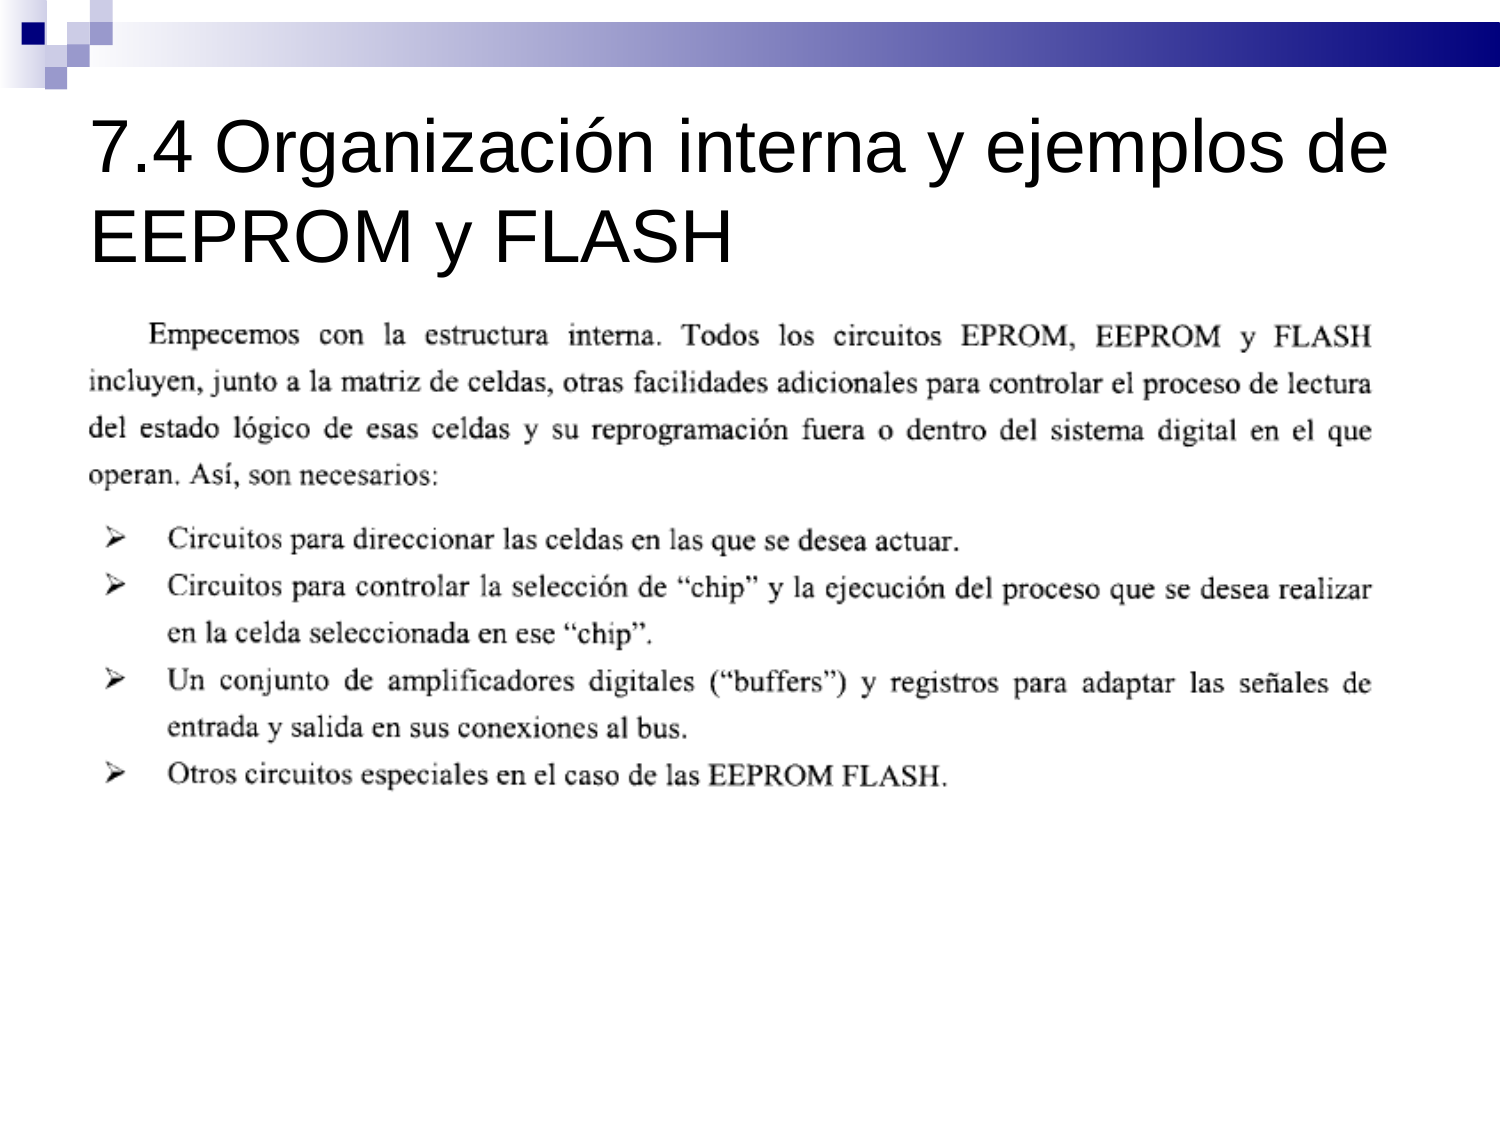

# 7.4 Organización interna y ejemplos de EEPROM y FLASH